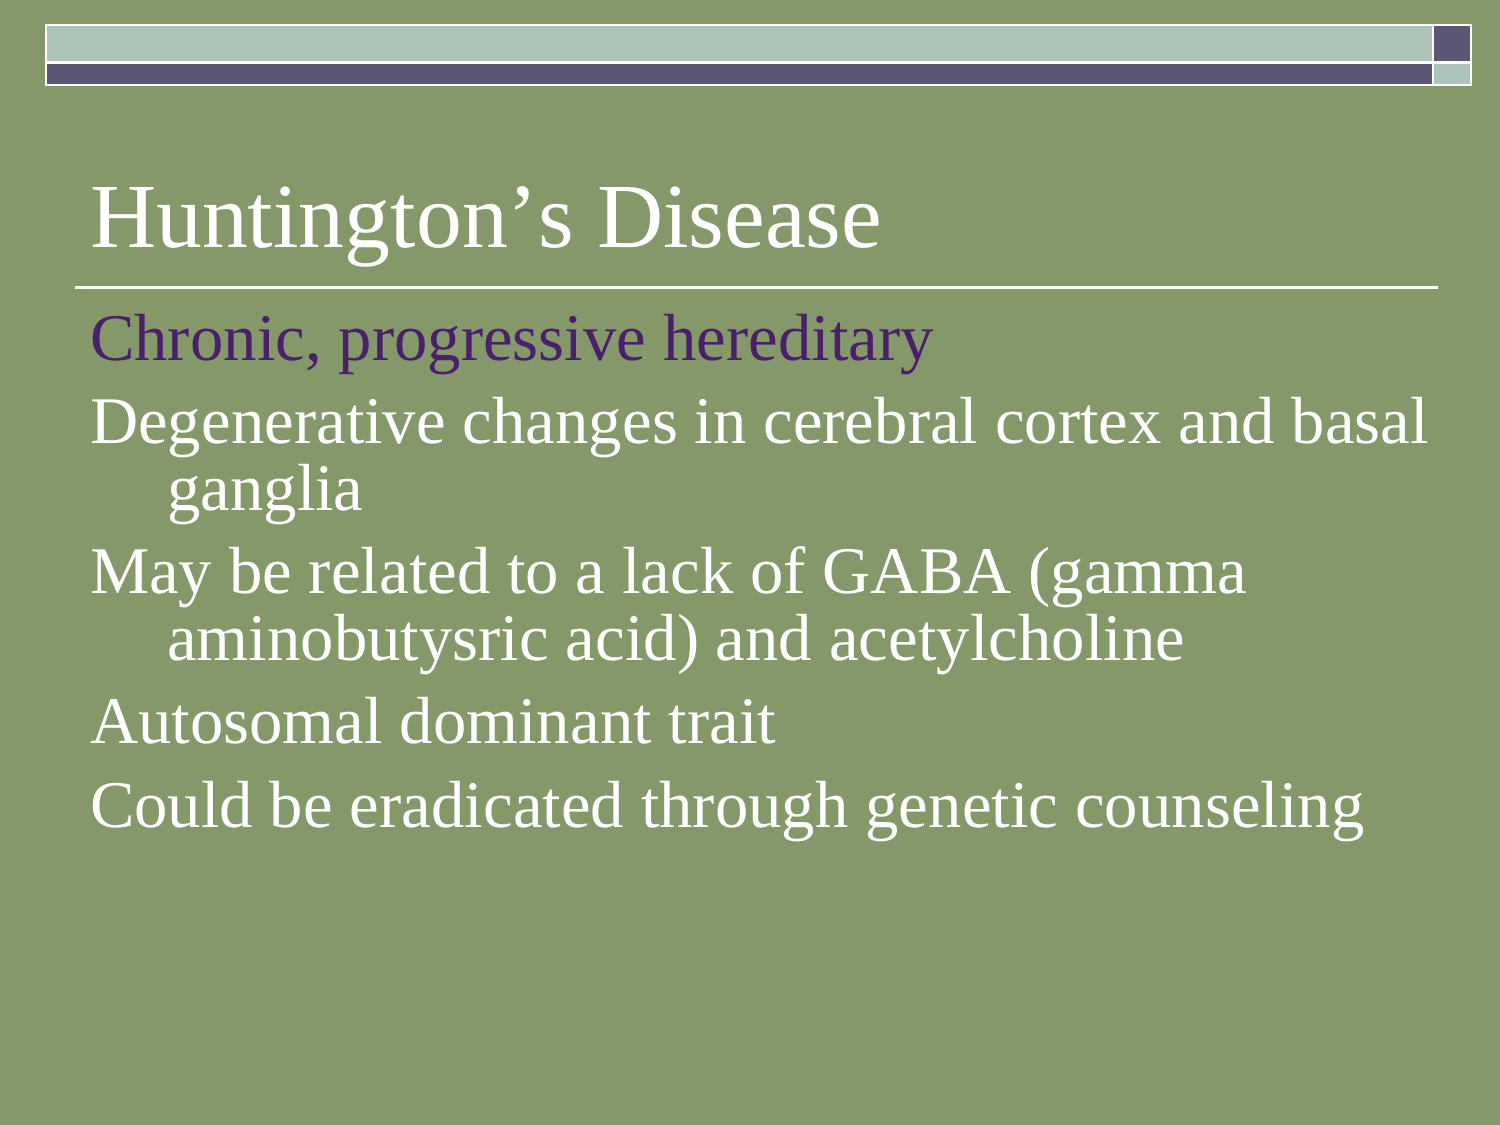

# Huntington’s Disease
Chronic, progressive hereditary
Degenerative changes in cerebral cortex and basal ganglia
May be related to a lack of GABA (gamma aminobutysric acid) and acetylcholine
Autosomal dominant trait
Could be eradicated through genetic counseling